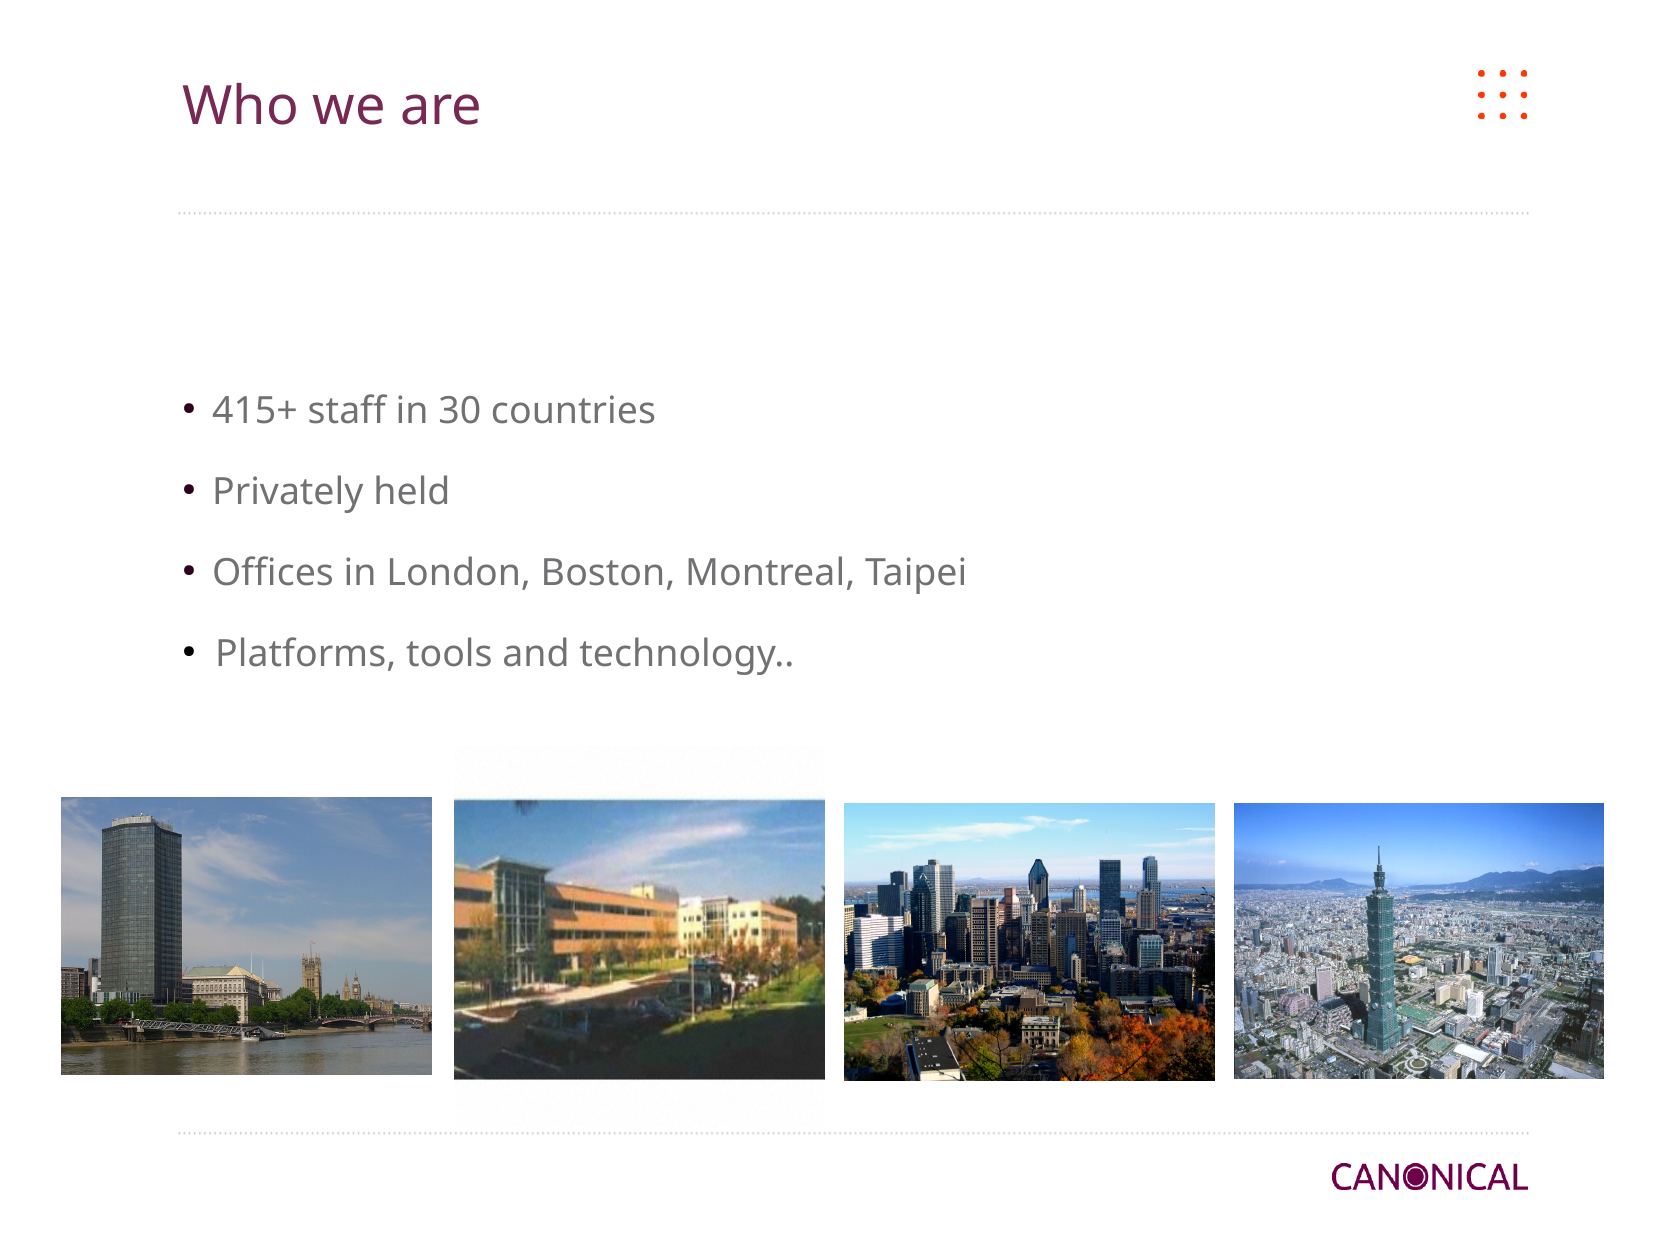

Who we are
415+ staff in 30 countries
Privately held
Offices in London, Boston, Montreal, Taipei
 Platforms, tools and technology..